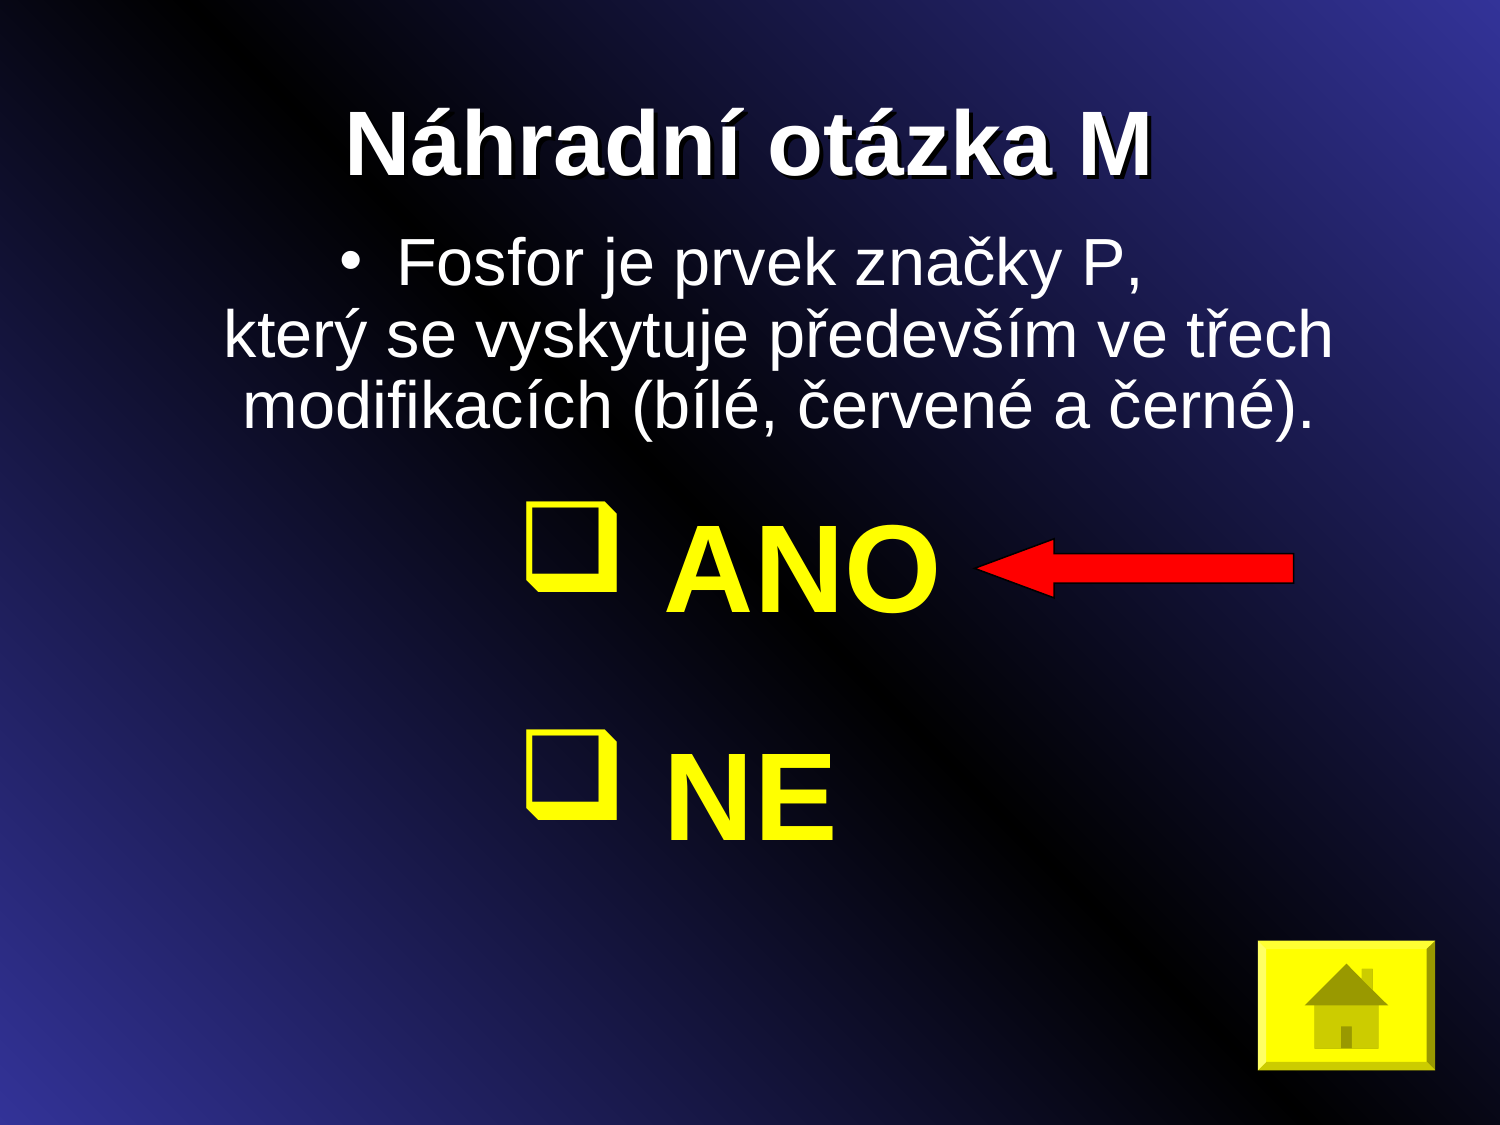

# Náhradní otázka M
Fosfor je prvek značky P,
který se vyskytuje především ve třech modifikacích (bílé, červené a černé).
 ANO
 NE